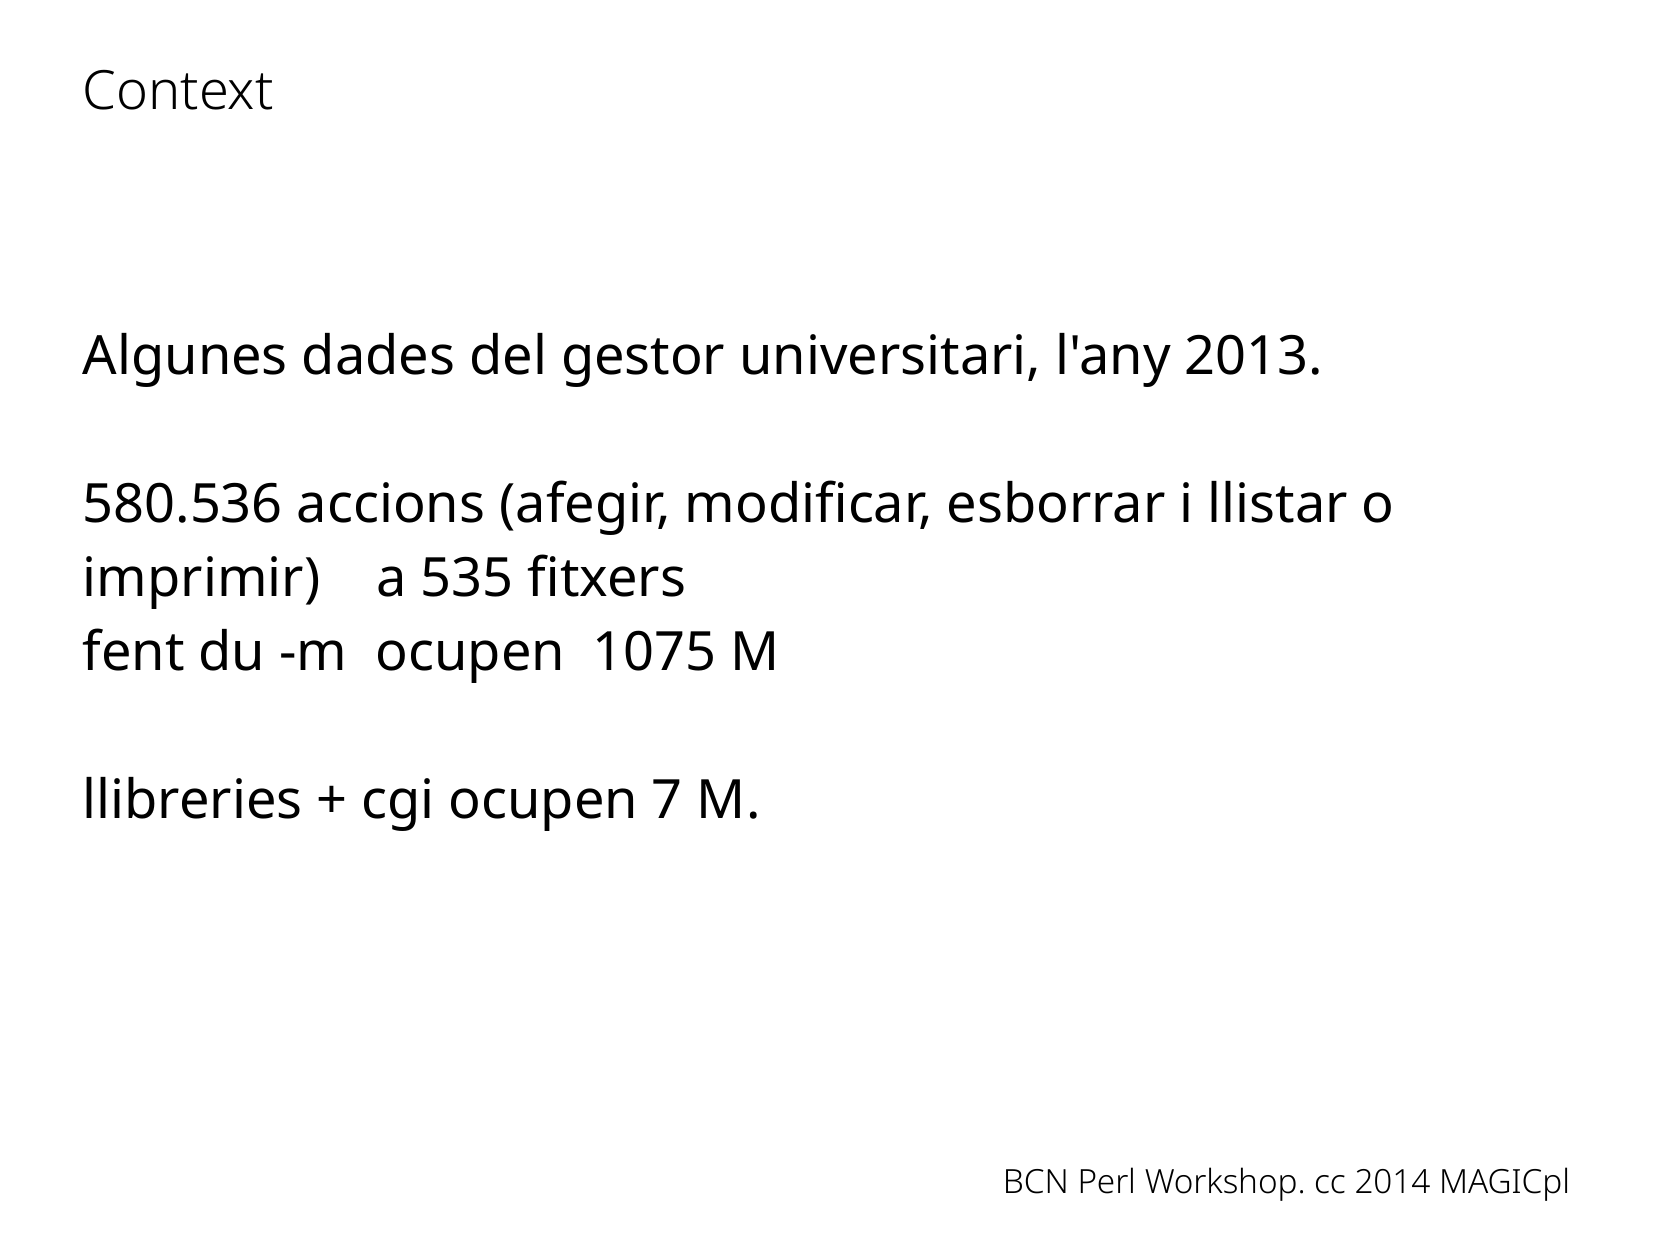

Context
Algunes dades del gestor universitari, l'any 2013.
580.536 accions (afegir, modificar, esborrar i llistar o imprimir) a 535 fitxers
fent du -m ocupen 1075 M
llibreries + cgi ocupen 7 M.
# BCN Perl Workshop. cc 2014 MAGICpl